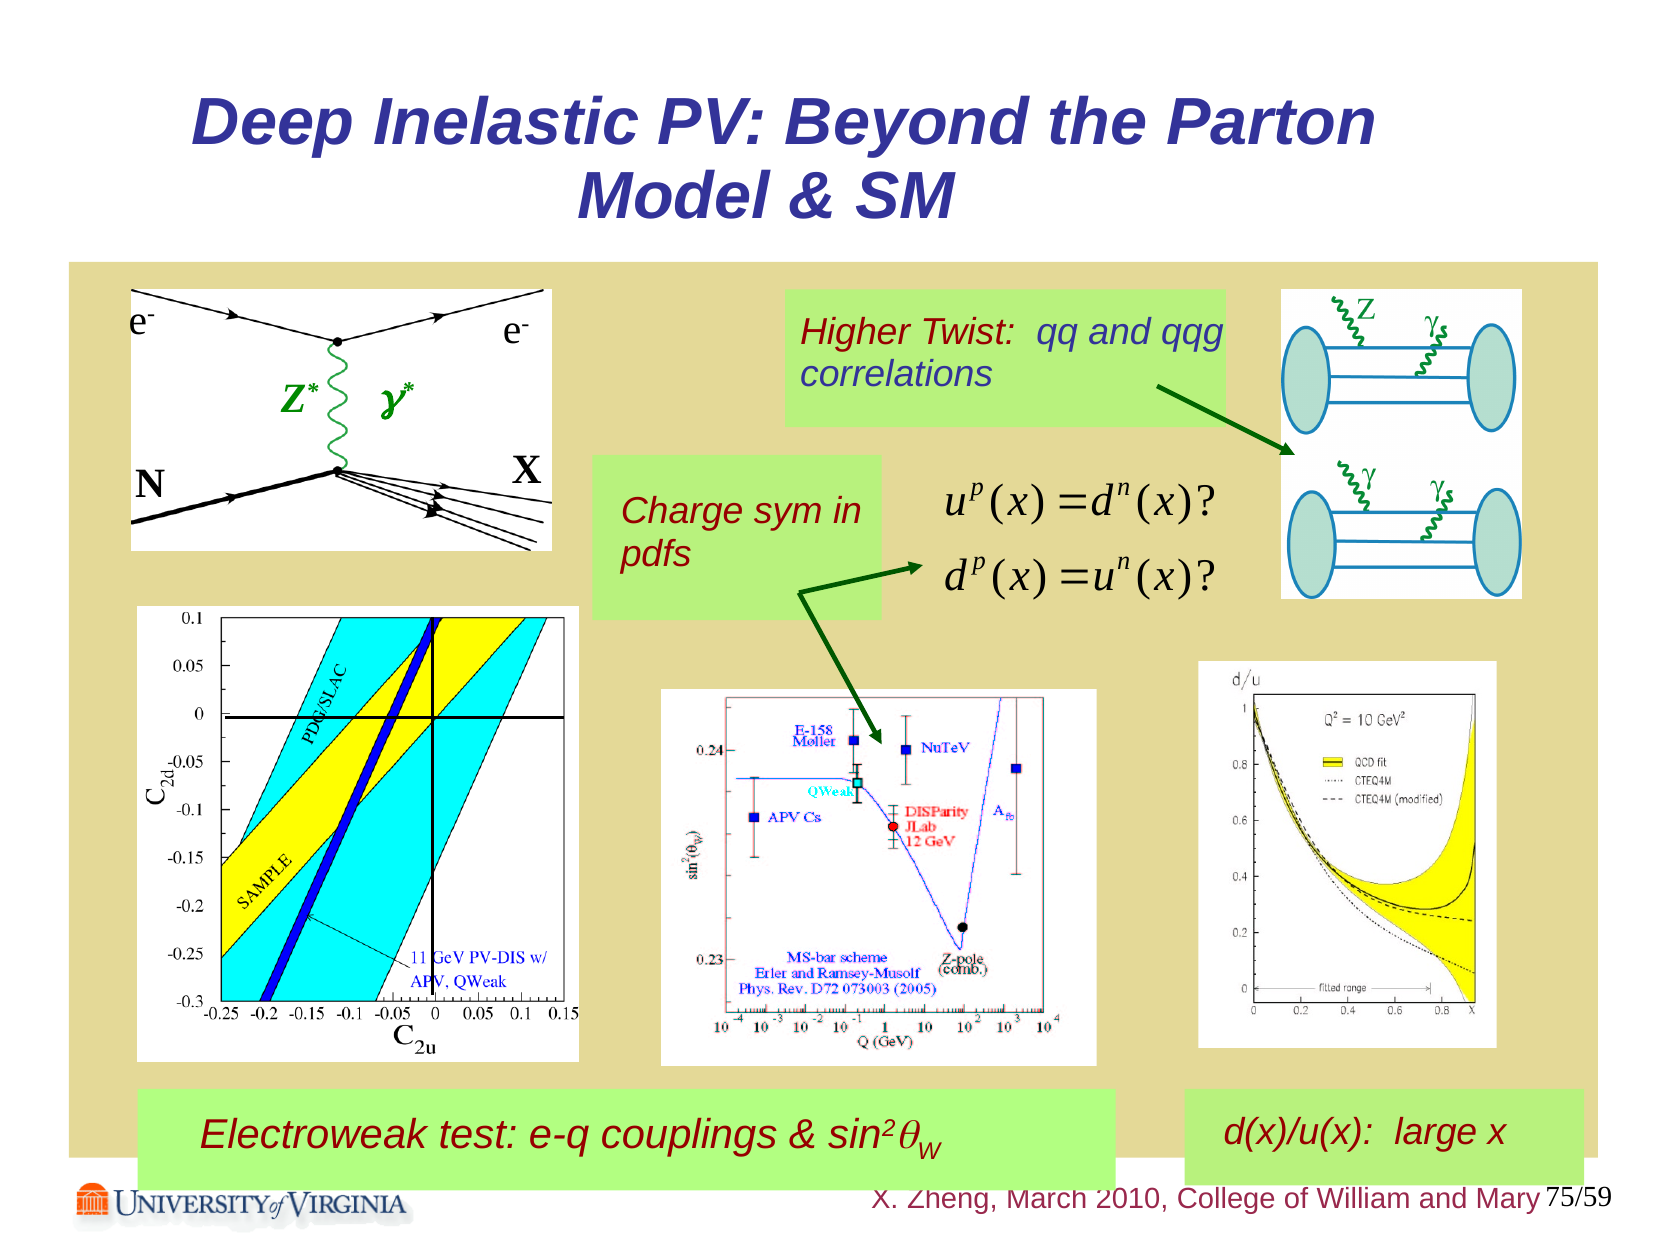

# Deep Inelastic PV: Beyond the Parton Model & SM
e-
e-
*
Z*
X
N
Higher Twist: qq and qqg correlations
Charge sym in pdfs
 Electroweak test: e-q couplings & sin2W
 d(x)/u(x): large x